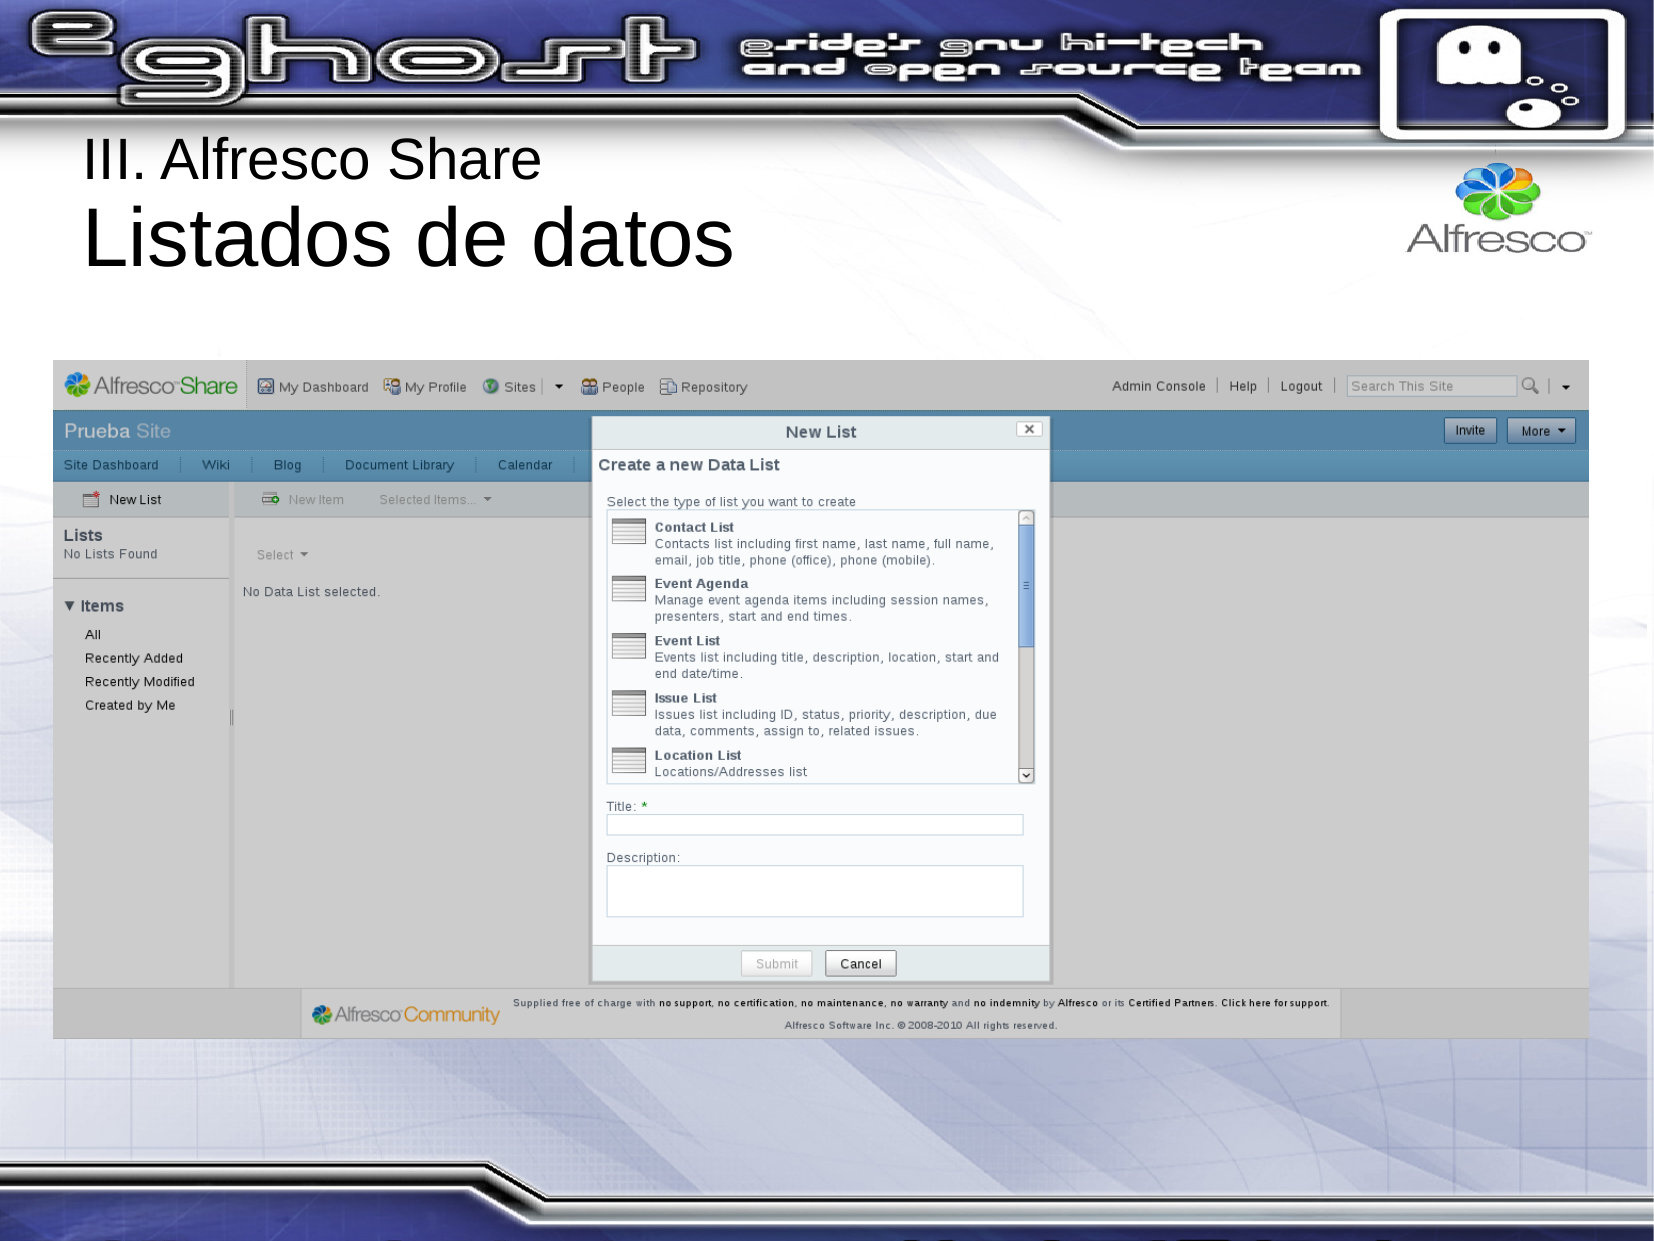

# III. Alfresco Share Listados de datos